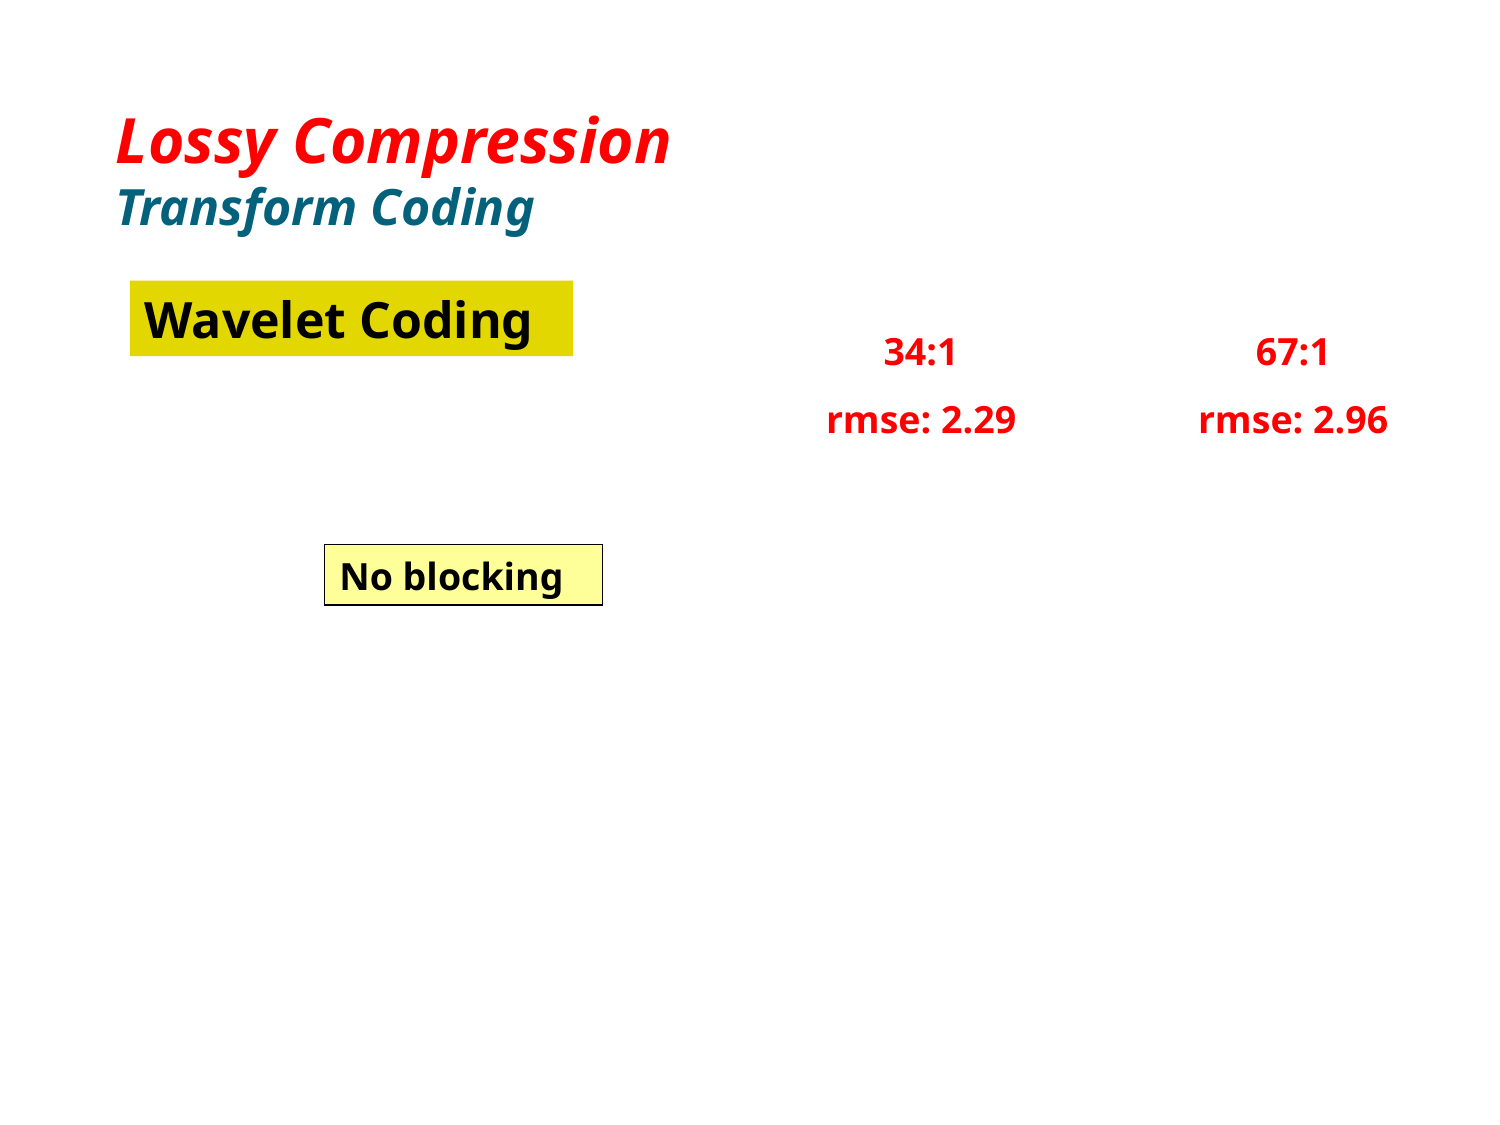

Lossy Compression
Transform Coding
Wavelet Coding
34:1
rmse: 2.29
67:1
rmse: 2.96
No blocking